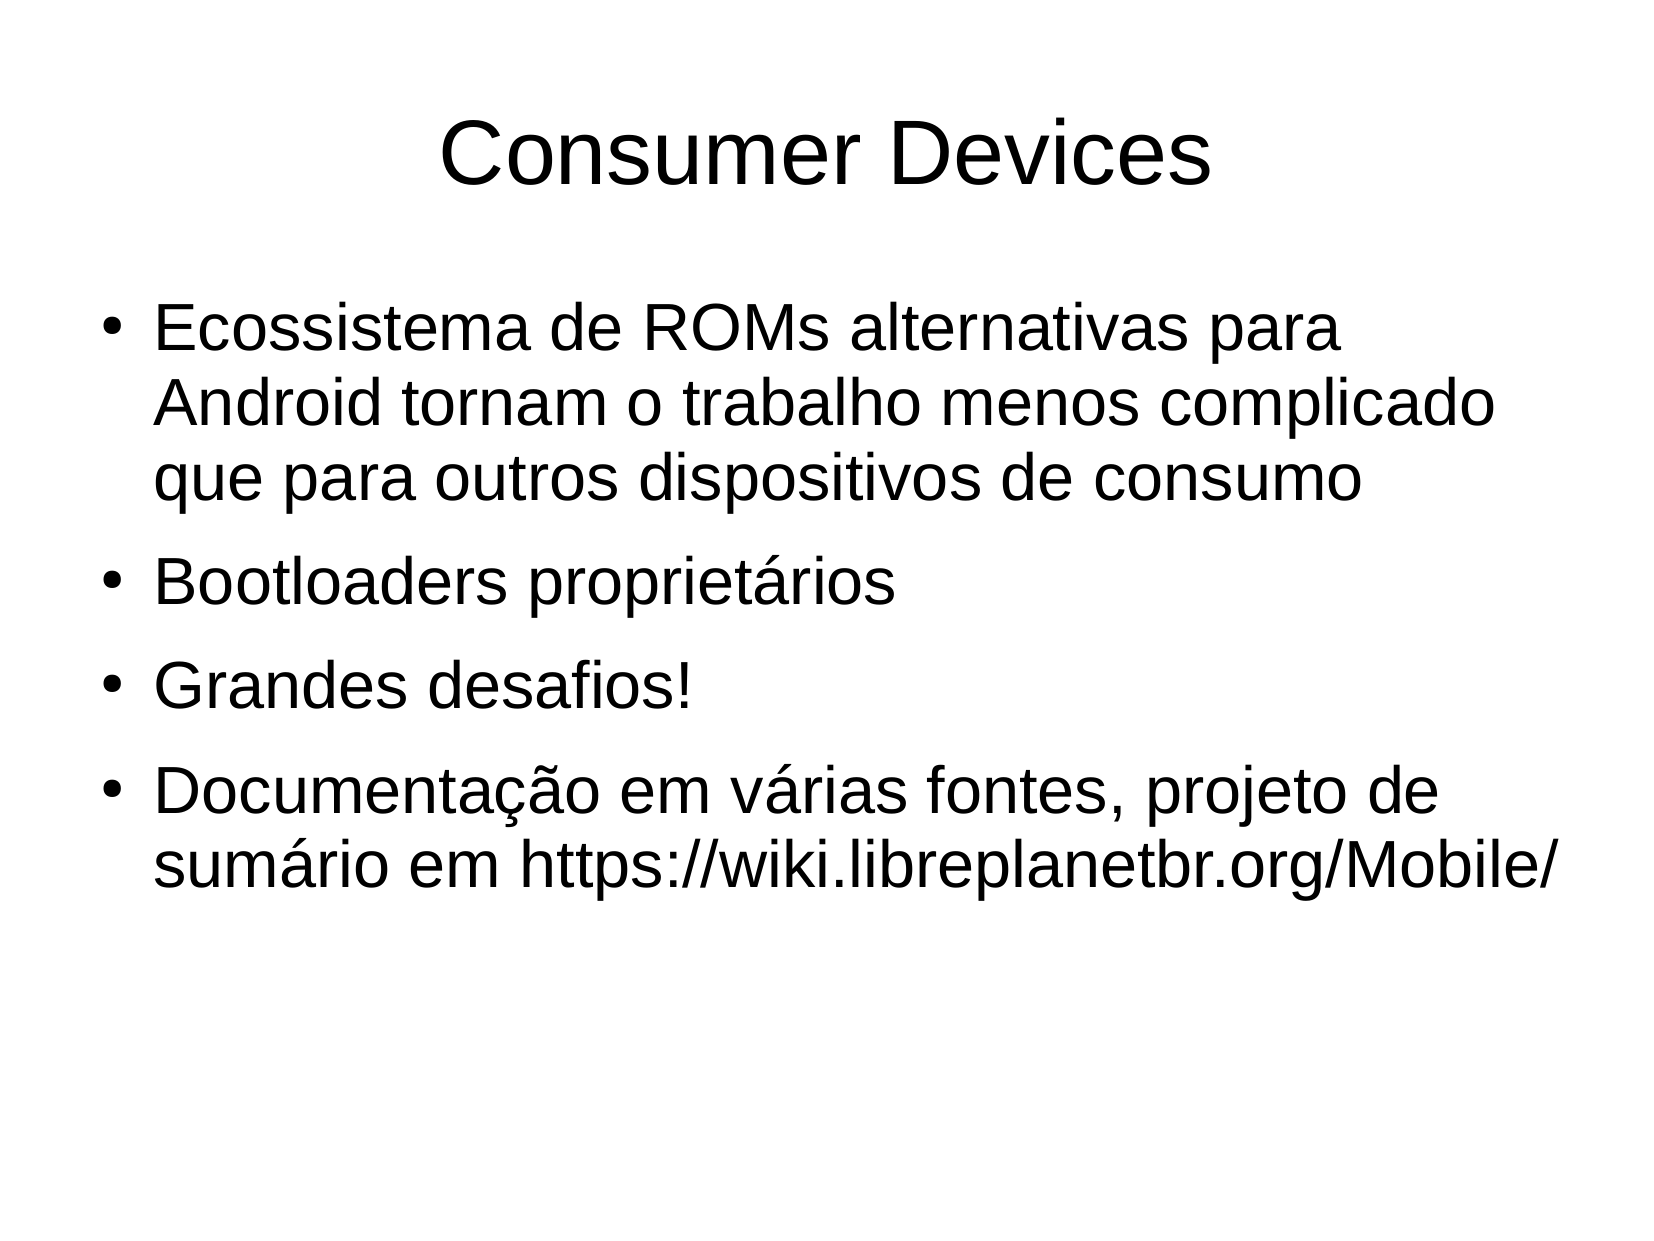

# Consumer Devices
Ecossistema de ROMs alternativas para Android tornam o trabalho menos complicado que para outros dispositivos de consumo
Bootloaders proprietários
Grandes desafios!
Documentação em várias fontes, projeto de sumário em https://wiki.libreplanetbr.org/Mobile/